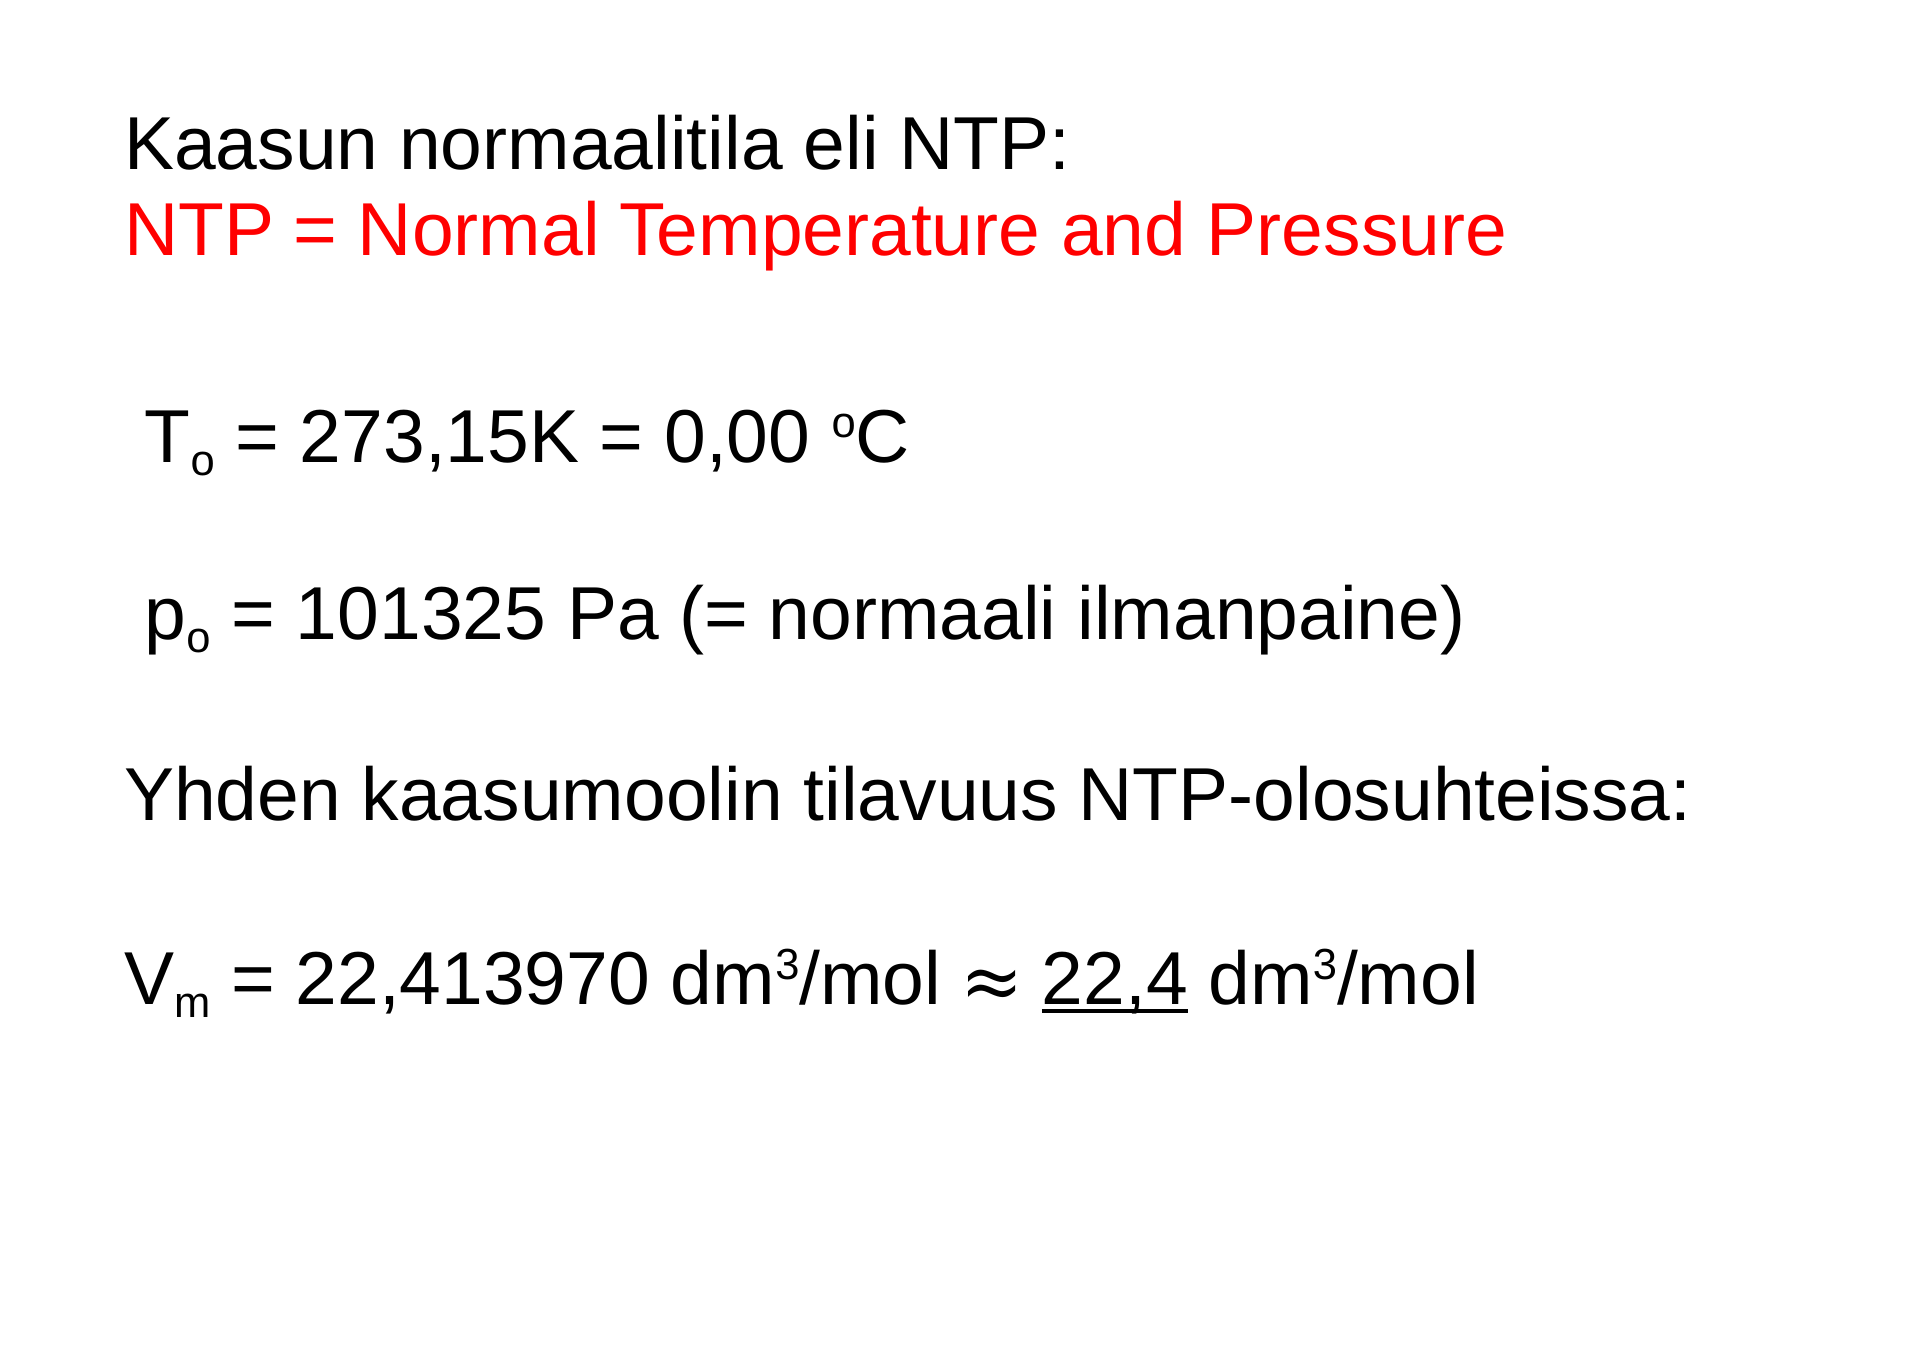

Kaasun normaalitila eli NTP:
NTP = Normal Temperature and Pressure
 To = 273,15K = 0,00 oC
 po = 101325 Pa (= normaali ilmanpaine)
Yhden kaasumoolin tilavuus NTP-olosuhteissa:
Vm = 22,413970 dm3/mol ≈ 22,4 dm3/mol